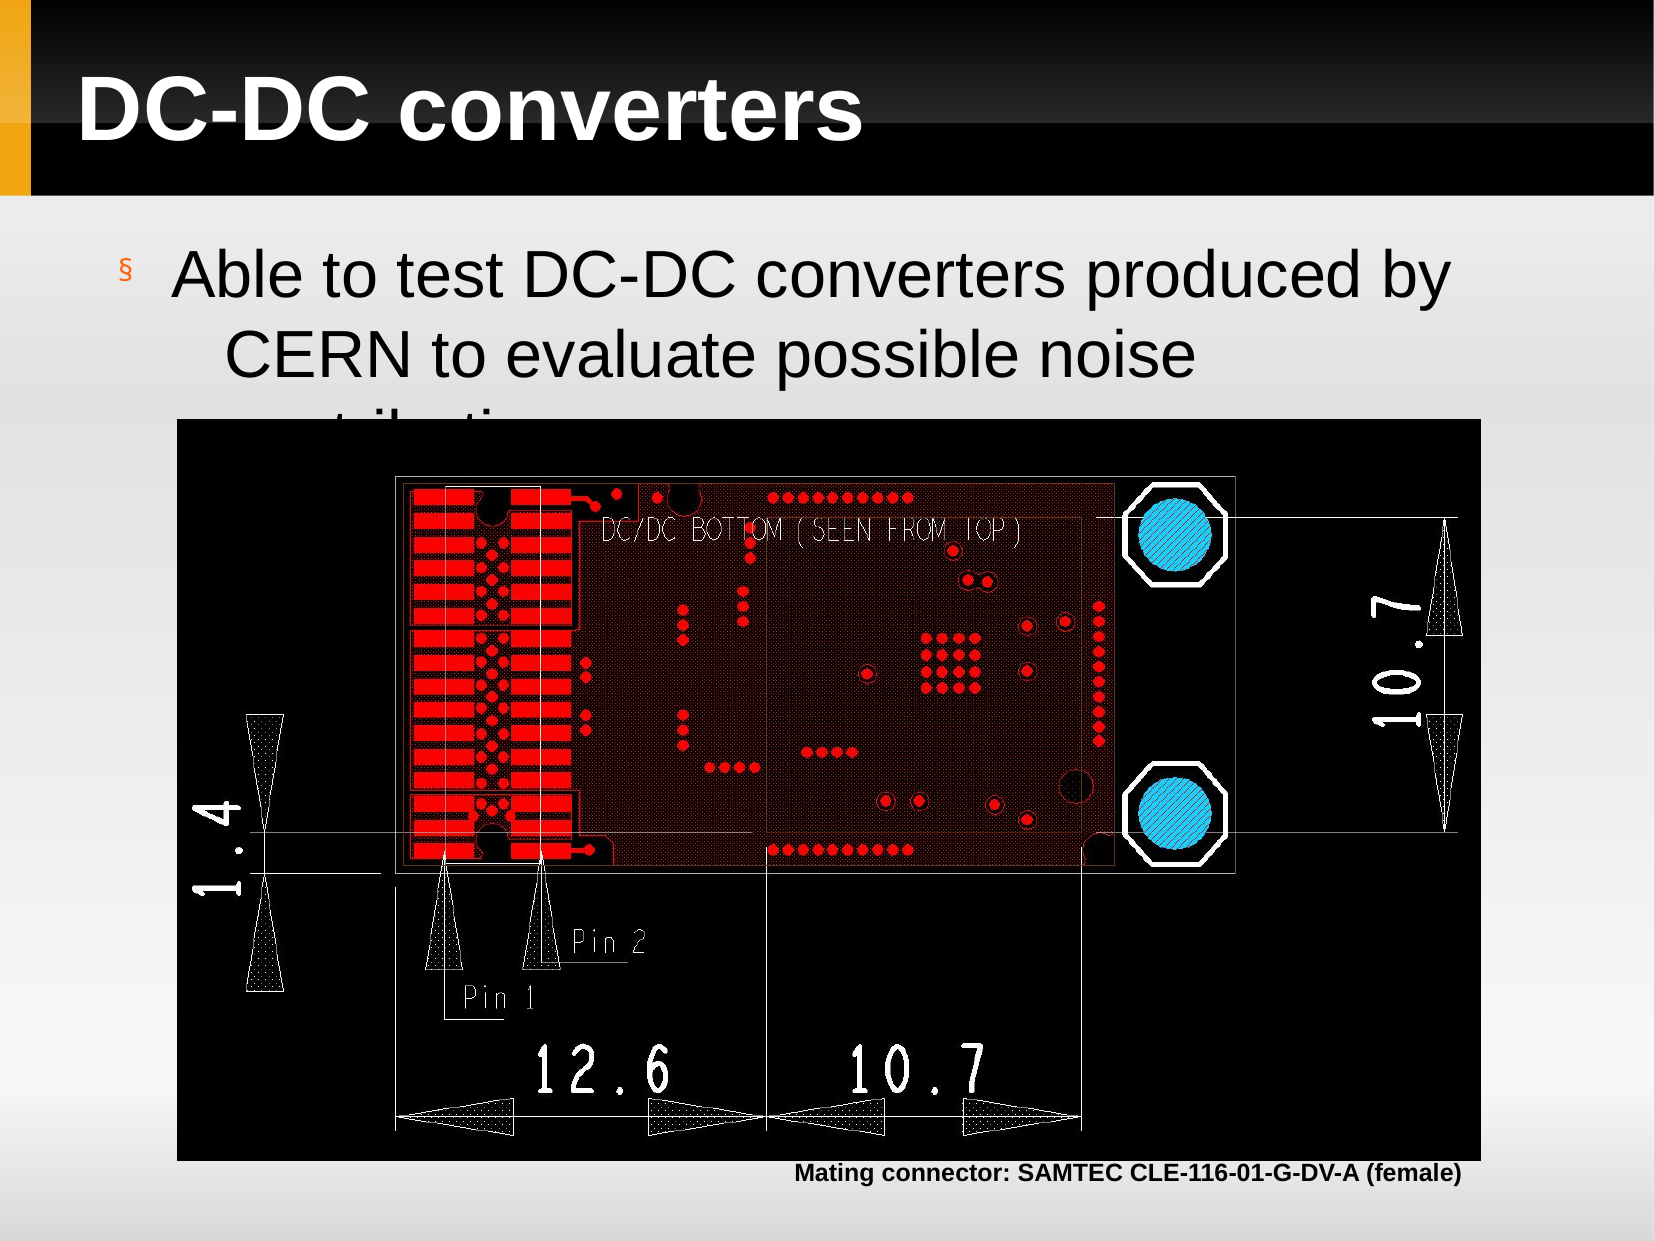

# DC-DC converters
Able to test DC-DC converters produced by CERN to evaluate possible noise contribution.
Mating connector: SAMTEC CLE-116-01-G-DV-A (female)